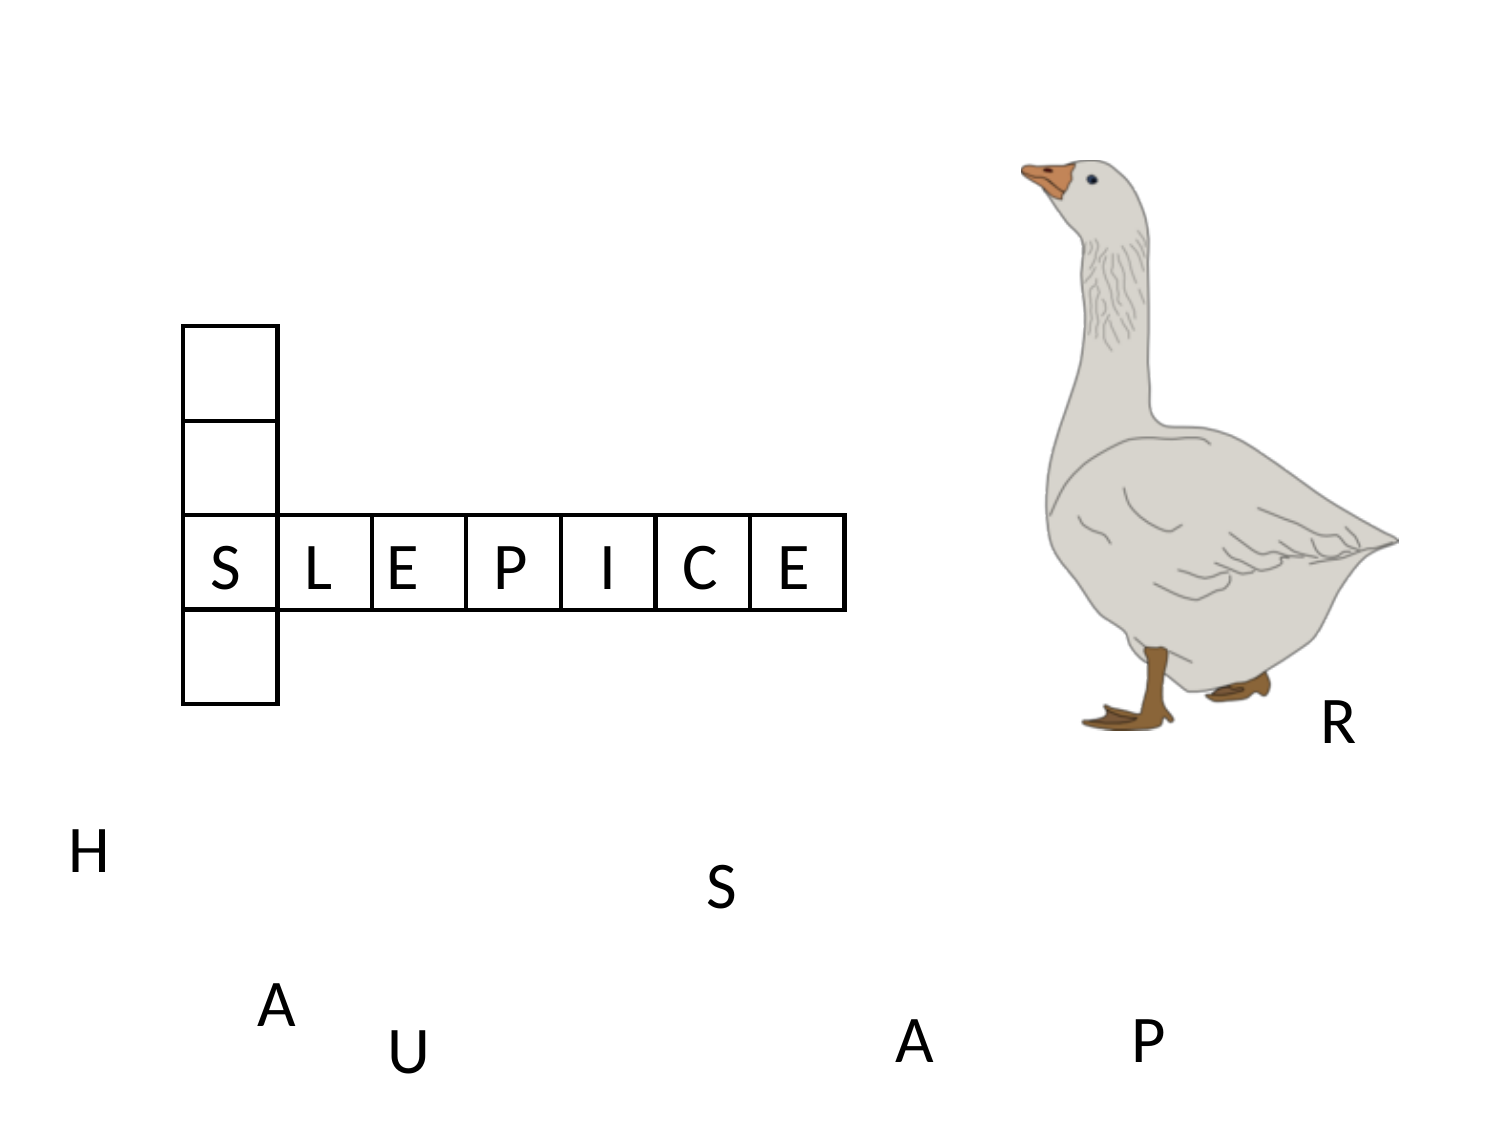

S
L
E
P
I
C
E
R
H
S
A
A
P
U